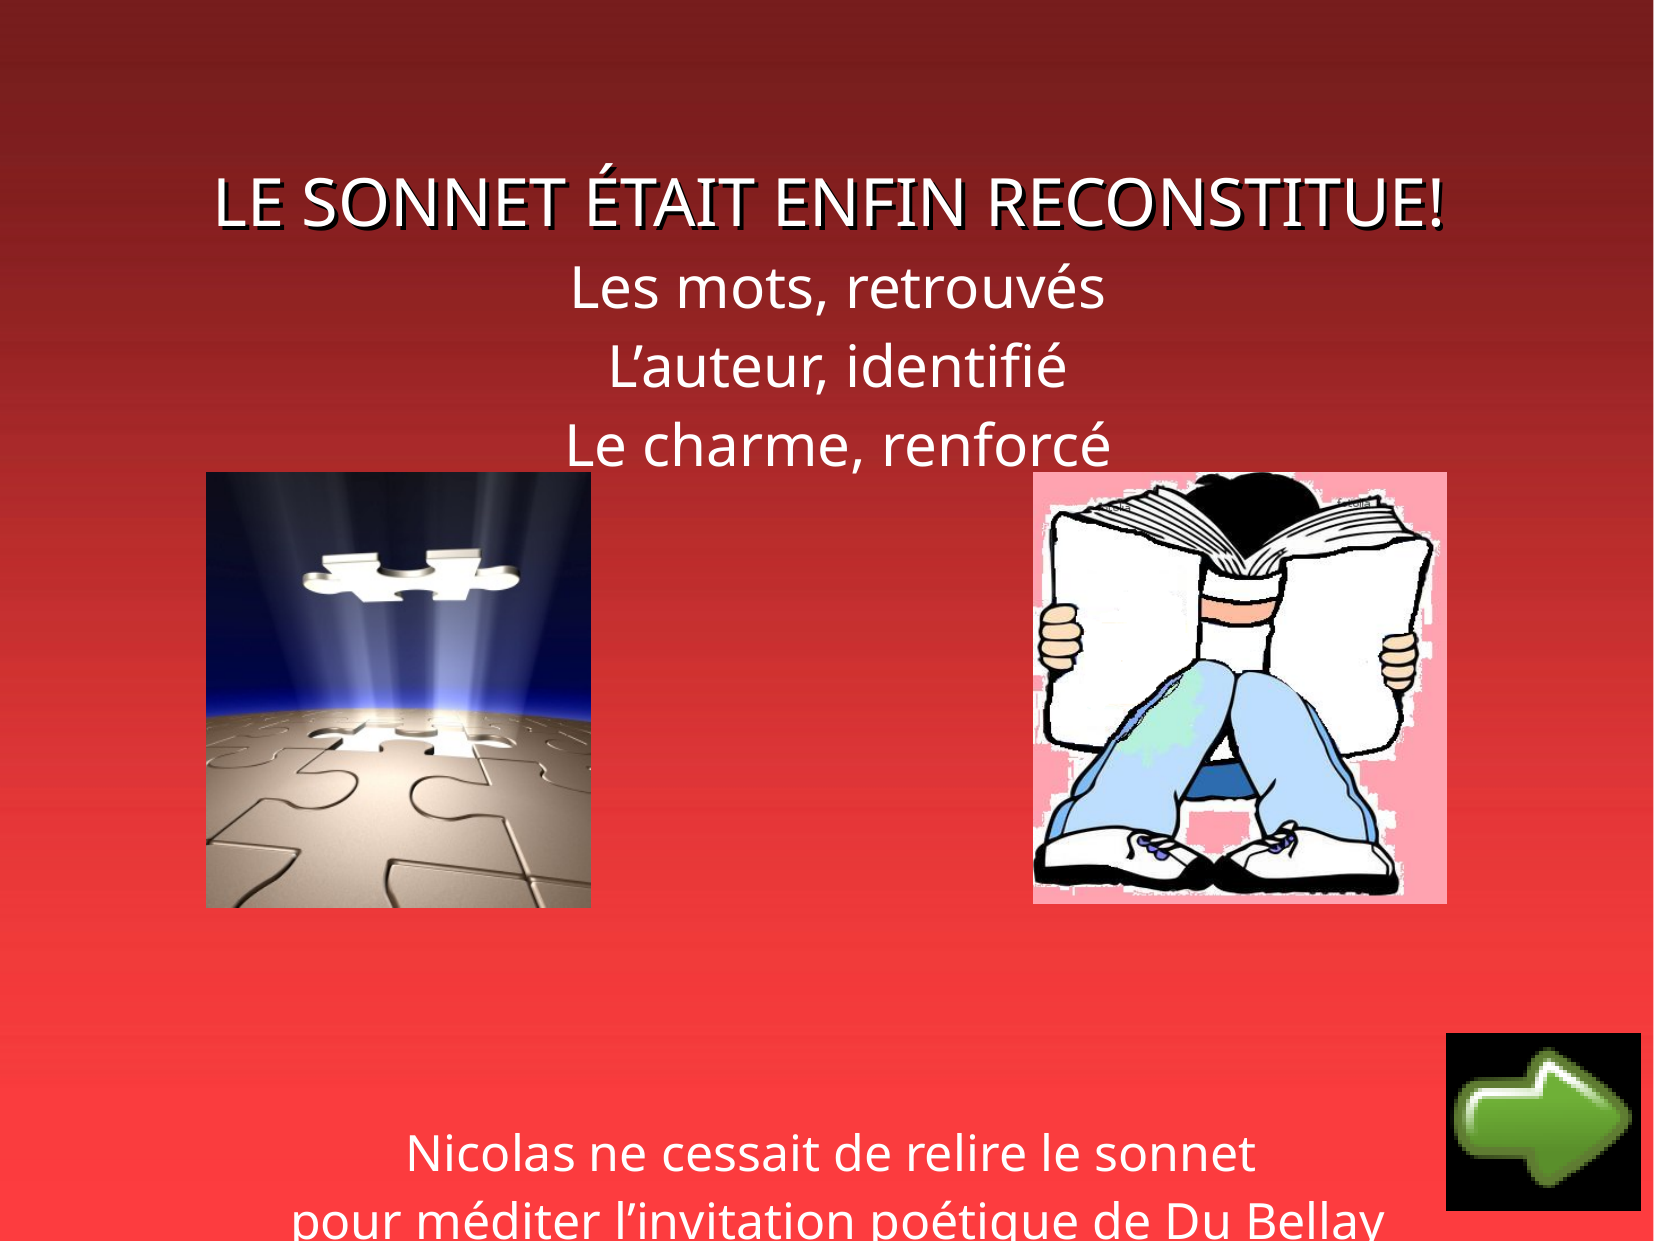

LE SONNET ÉTAIT ENFIN RECONSTITUE!
Les mots, retrouvés
L’auteur, identifié
Le charme, renforcé
Nicolas ne cessait de relire le sonnet
pour méditer l’invitation poétique de Du Bellay
à l’amour et à la vie